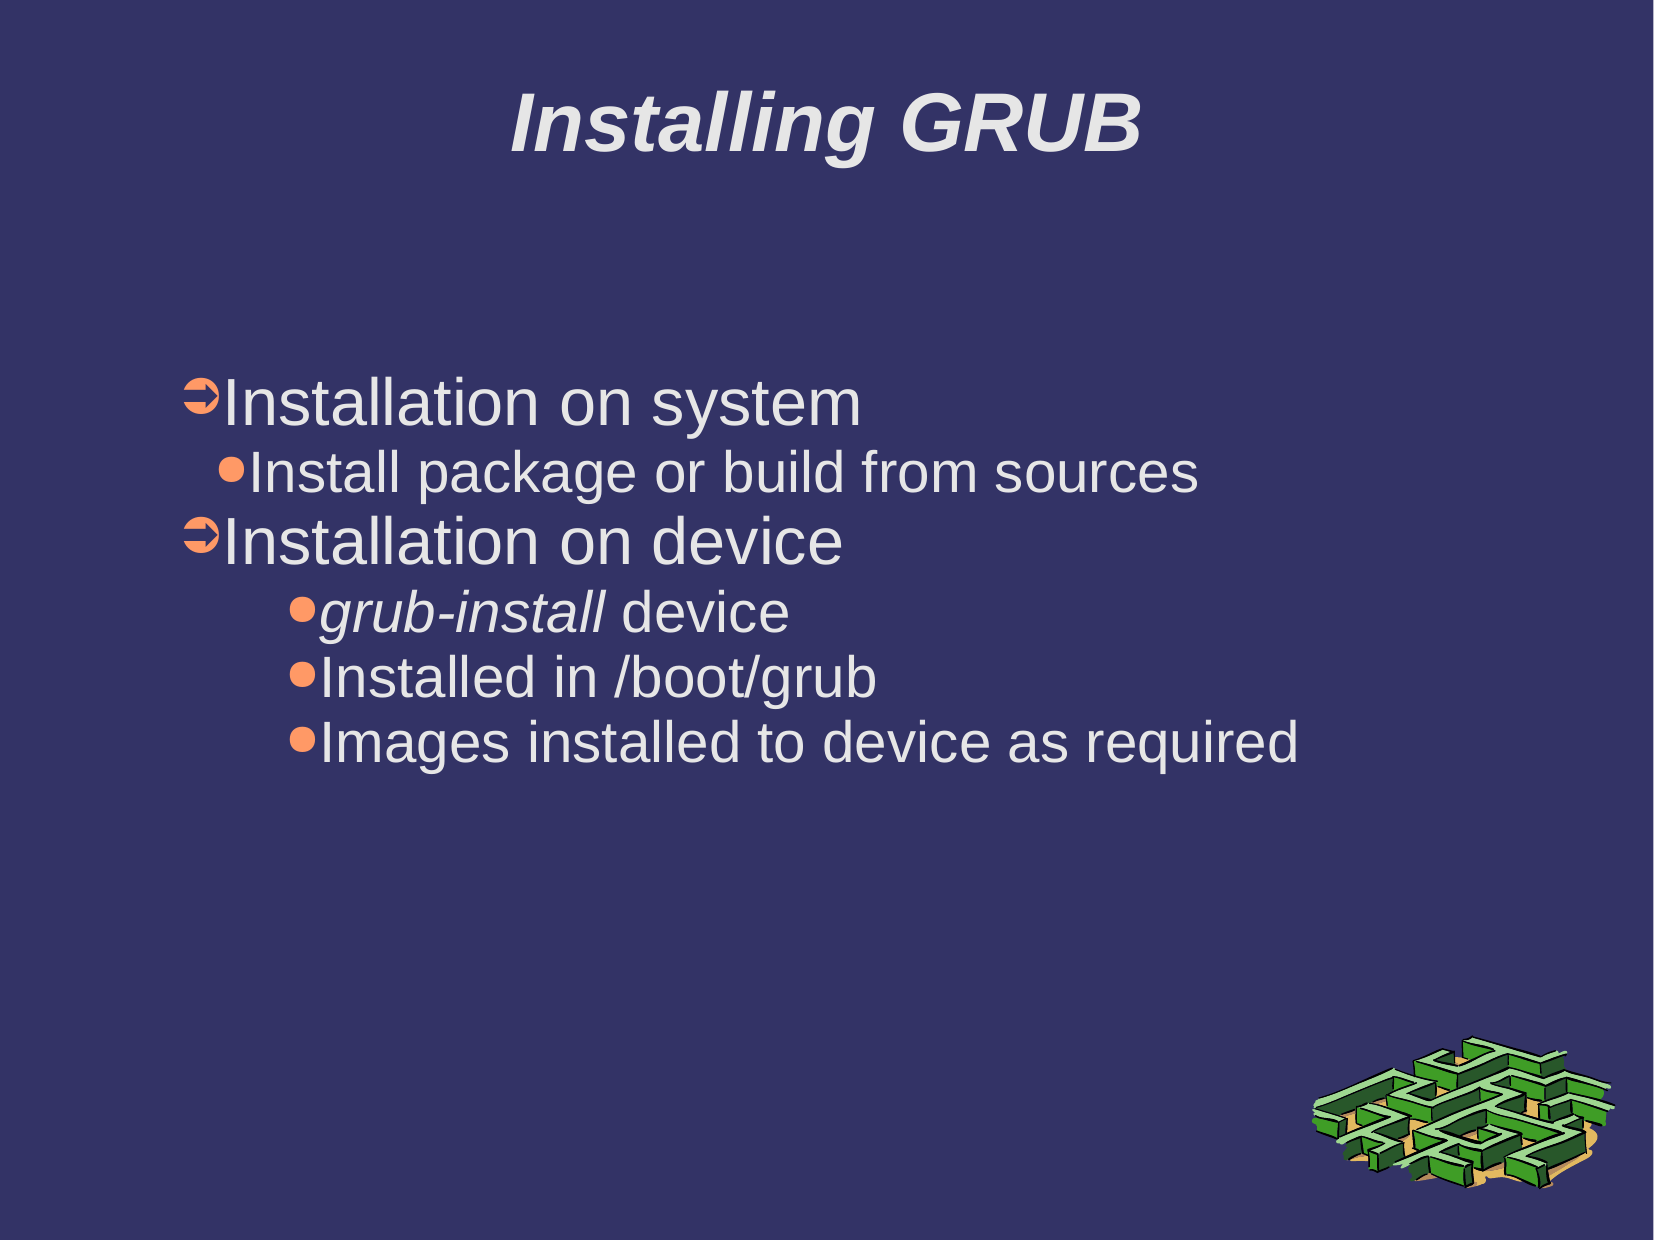

# Installing GRUB
Installation on system
Install package or build from sources
Installation on device
grub-install device
Installed in /boot/grub
Images installed to device as required